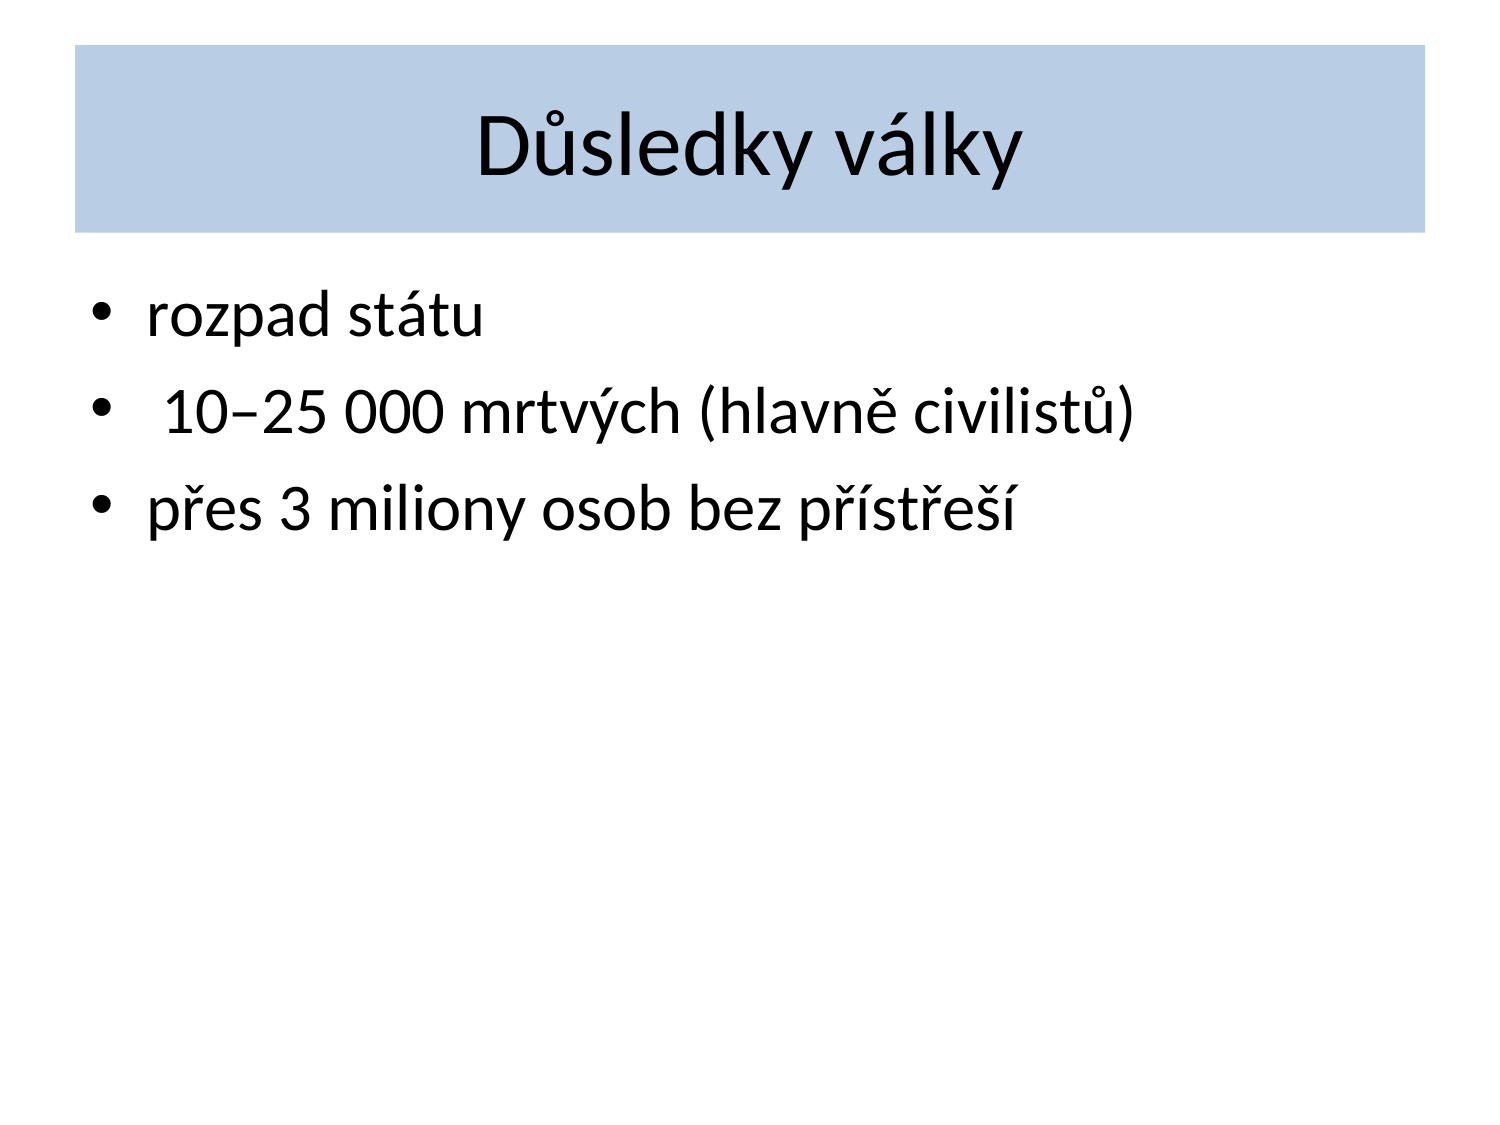

# Důsledky války
rozpad státu
 10–25 000 mrtvých (hlavně civilistů)
přes 3 miliony osob bez přístřeší